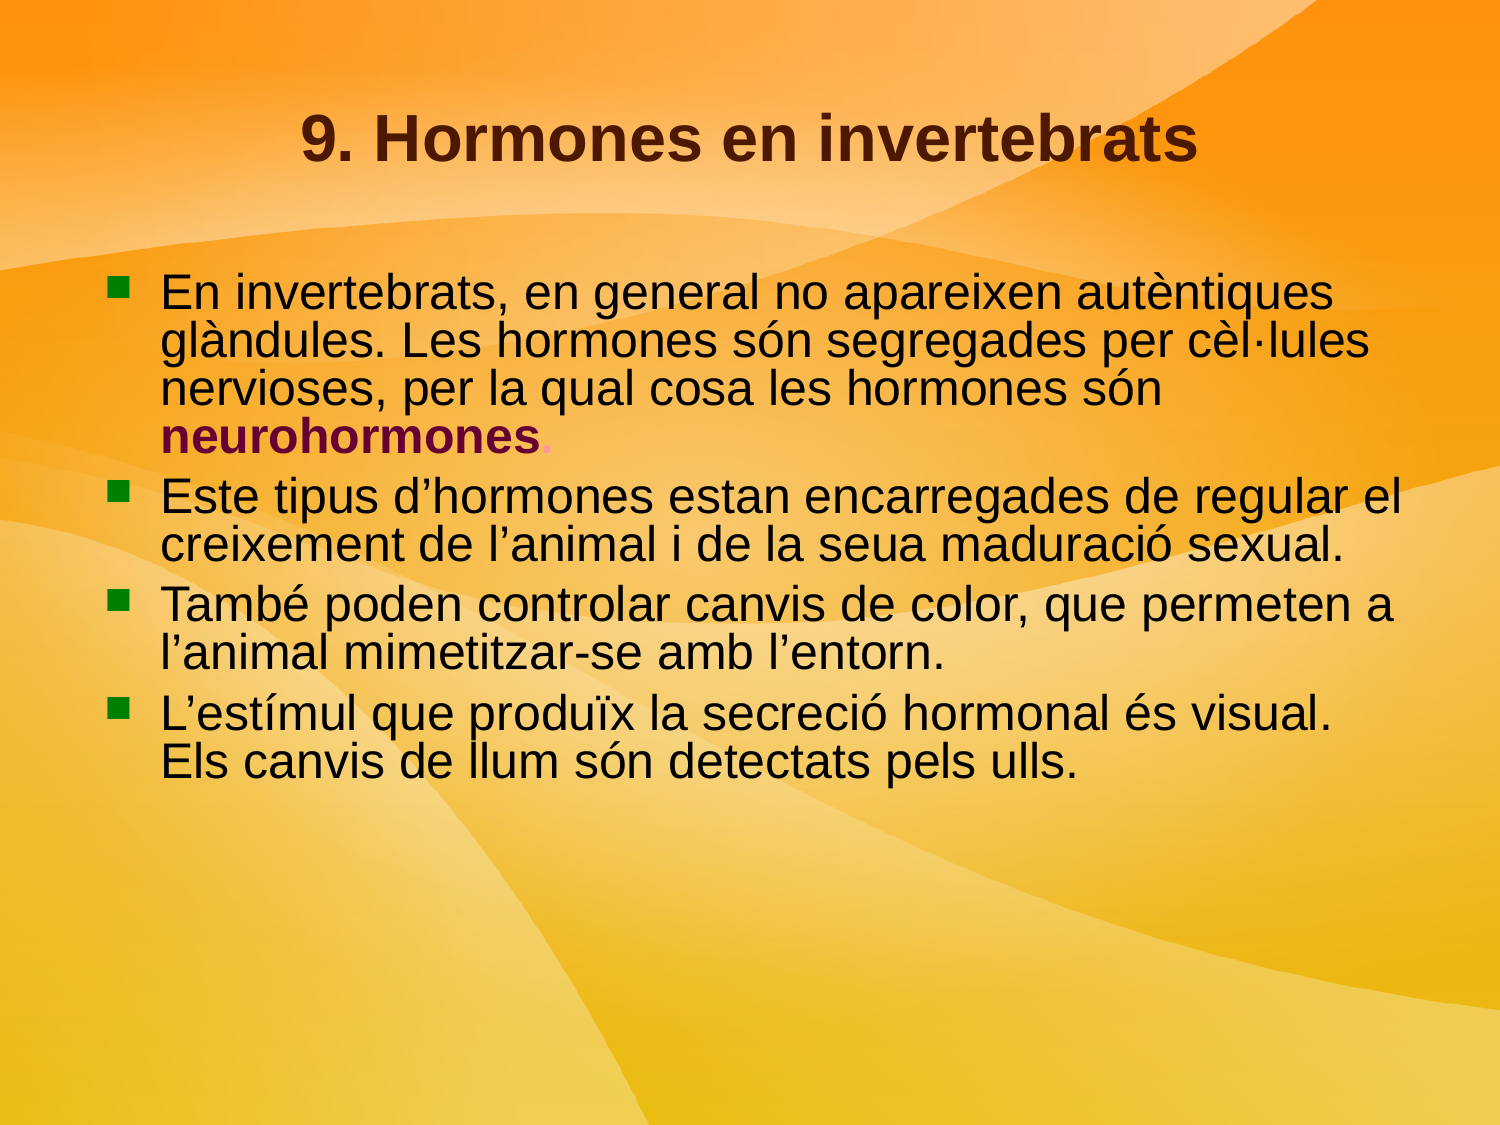

# 9. Hormones en invertebrats
En invertebrats, en general no apareixen autèntiques glàndules. Les hormones són segregades per cèl·lules nervioses, per la qual cosa les hormones són neurohormones.
Este tipus d’hormones estan encarregades de regular el creixement de l’animal i de la seua maduració sexual.
També poden controlar canvis de color, que permeten a l’animal mimetitzar-se amb l’entorn.
L’estímul que produïx la secreció hormonal és visual. Els canvis de llum són detectats pels ulls.